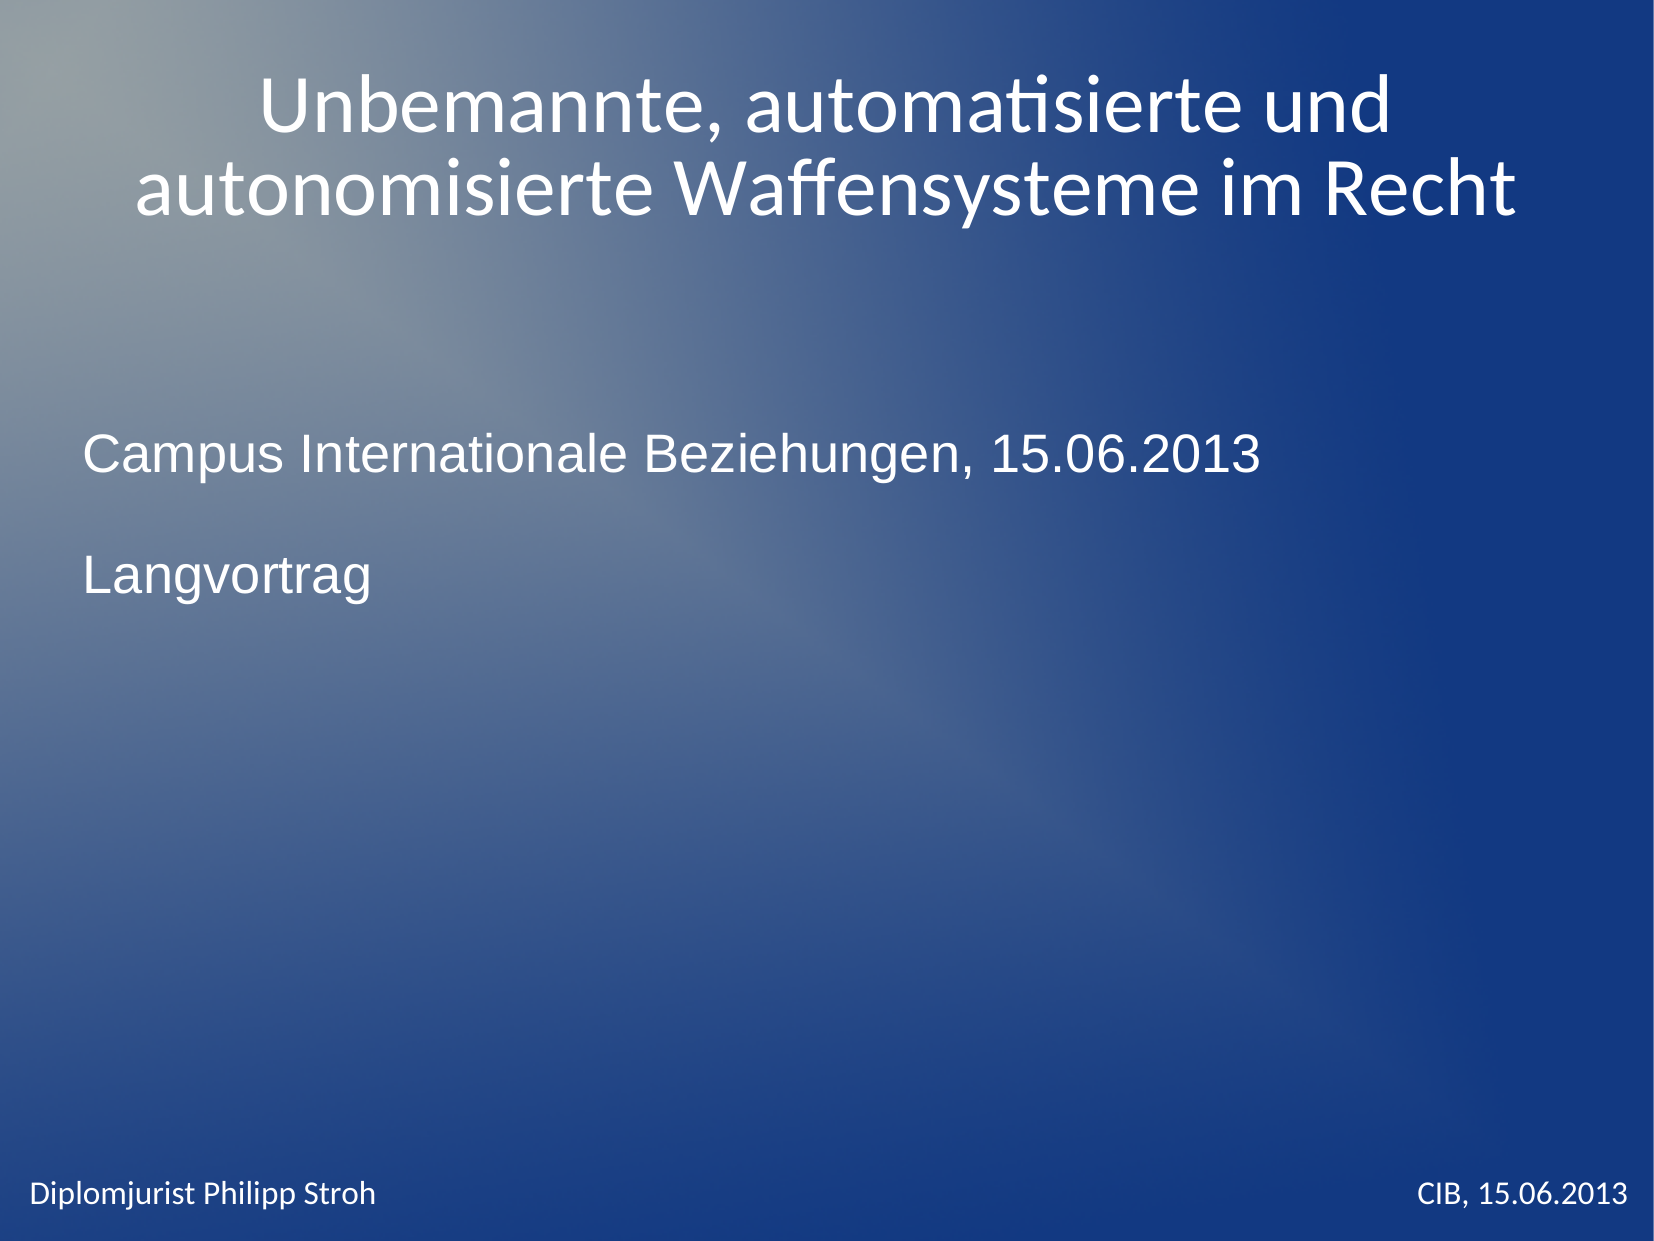

# Unbemannte, automatisierte und autonomisierte Waffensysteme im Recht
Campus Internationale Beziehungen, 15.06.2013
Langvortrag
Diplomjurist Philipp Stroh
CIB, 15.06.2013